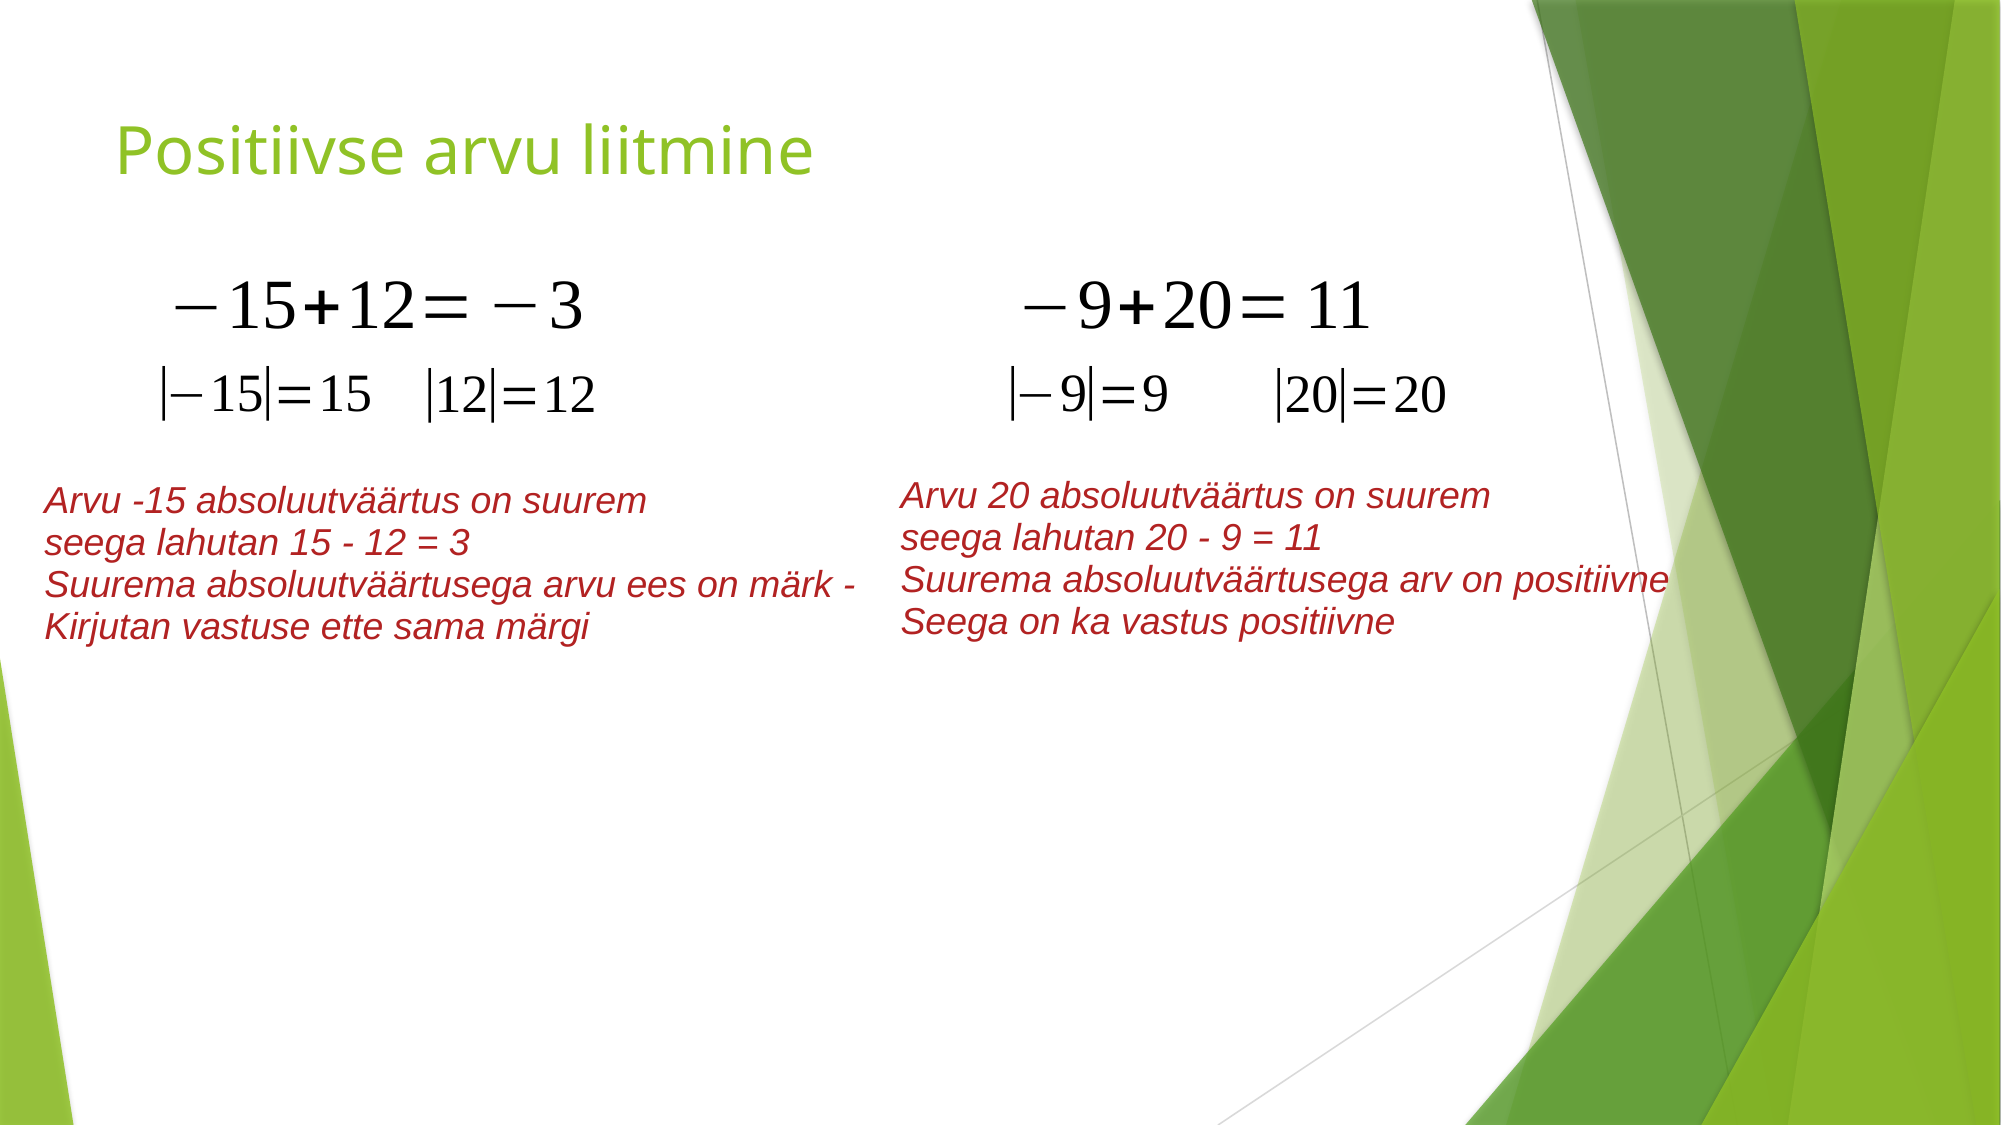

# Positiivse arvu liitmine
Arvu 20 absoluutväärtus on suurem
seega lahutan 20 - 9 = 11
Suurema absoluutväärtusega arv on positiivne
Seega on ka vastus positiivne
Arvu -15 absoluutväärtus on suurem
seega lahutan 15 - 12 = 3
Suurema absoluutväärtusega arvu ees on märk -
Kirjutan vastuse ette sama märgi